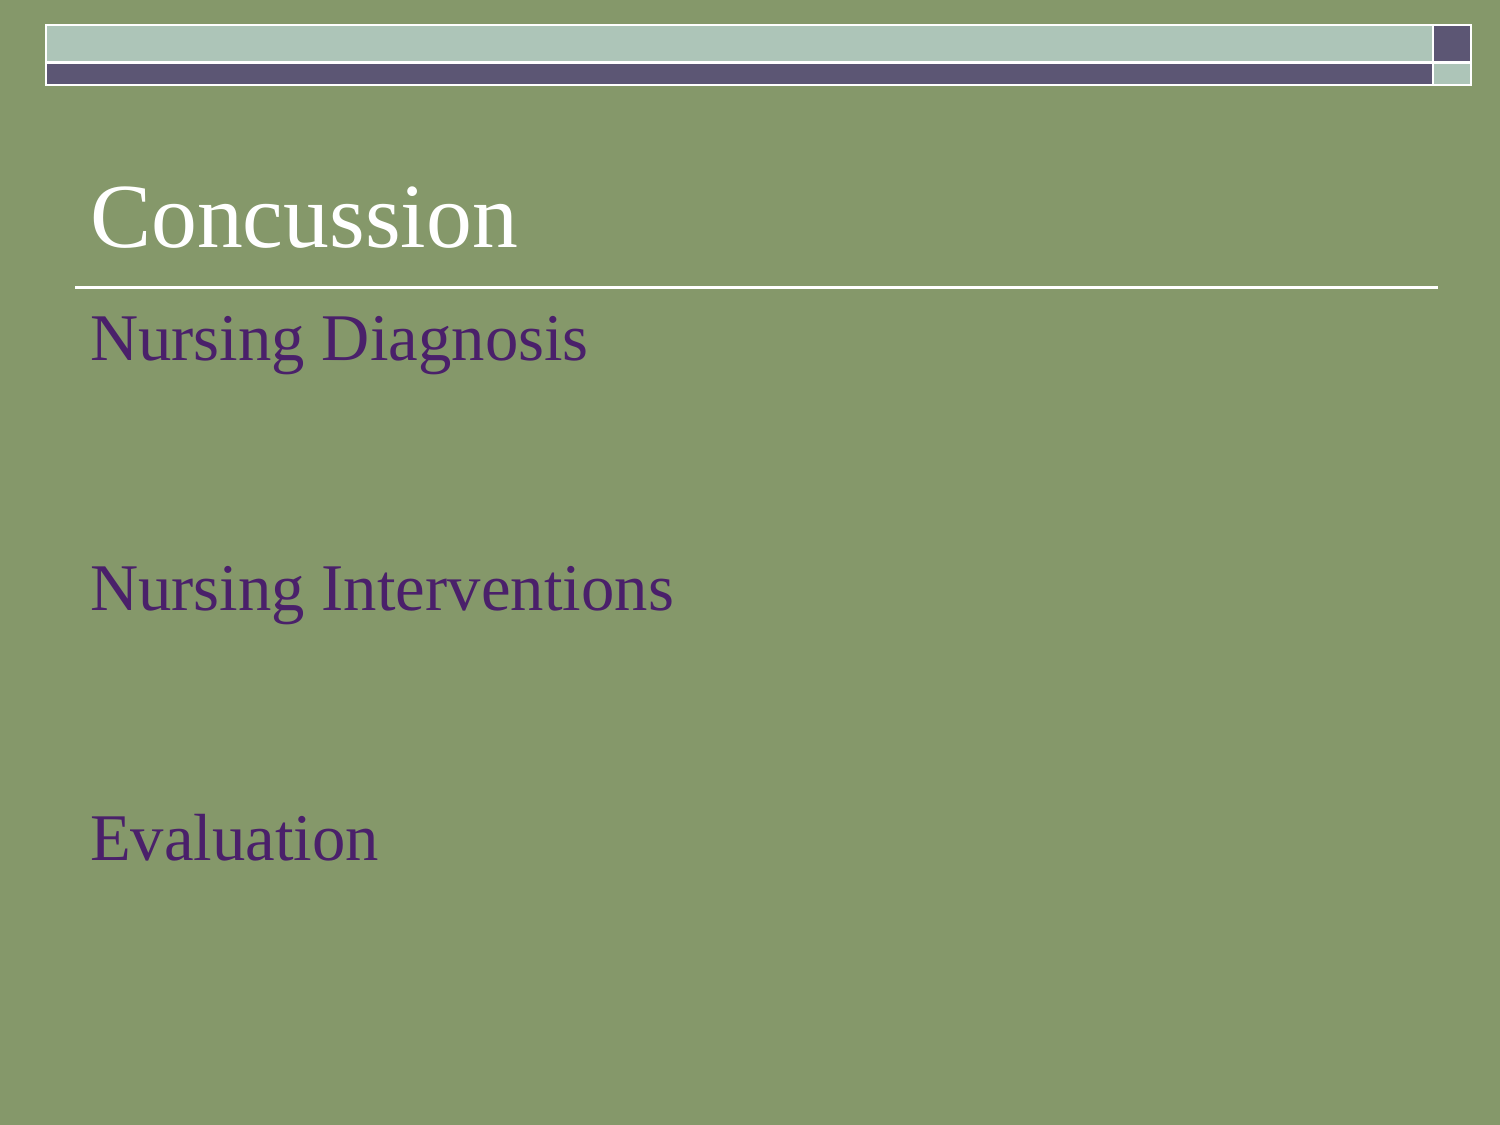

# Concussion
Nursing Diagnosis
Nursing Interventions
Evaluation